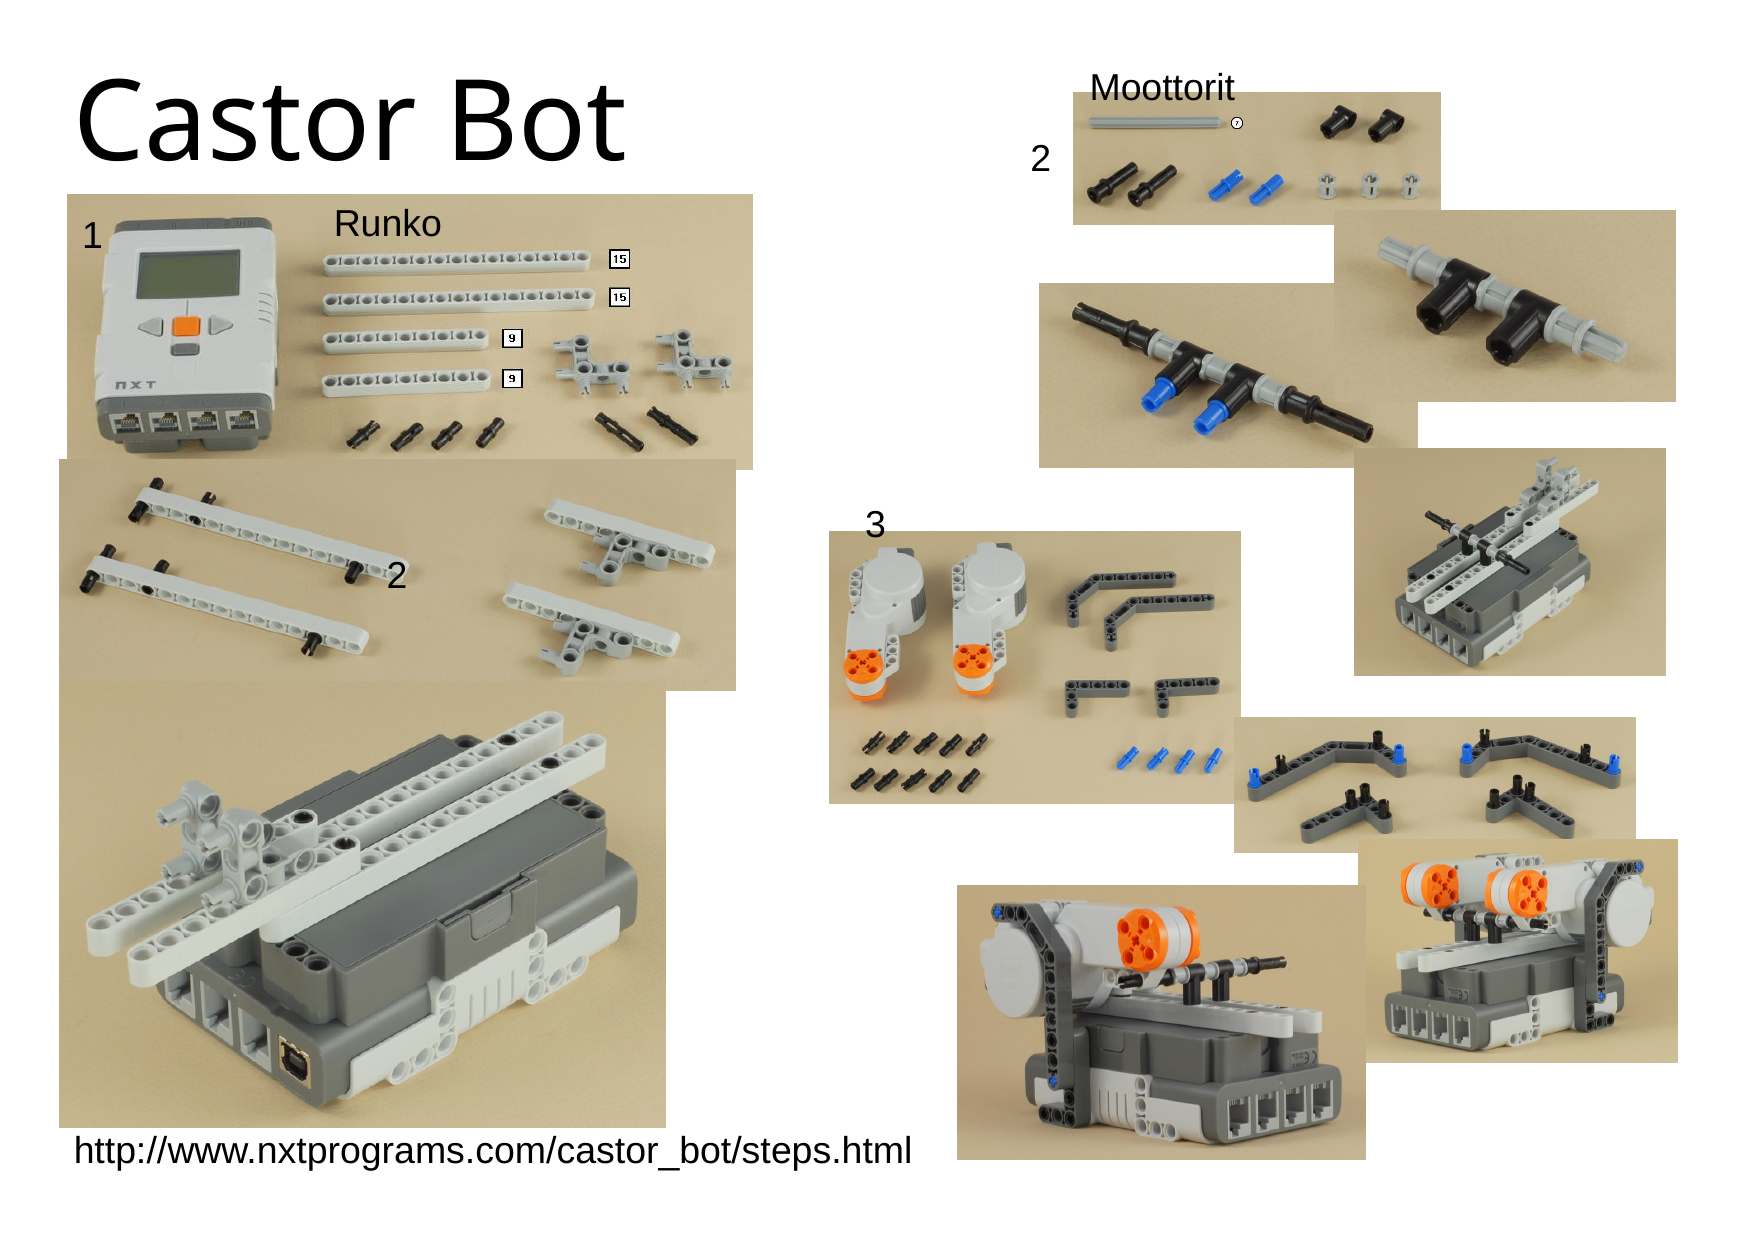

Castor Bot
Moottorit
2
Runko
1
2
3
http://www.nxtprograms.com/castor_bot/steps.html